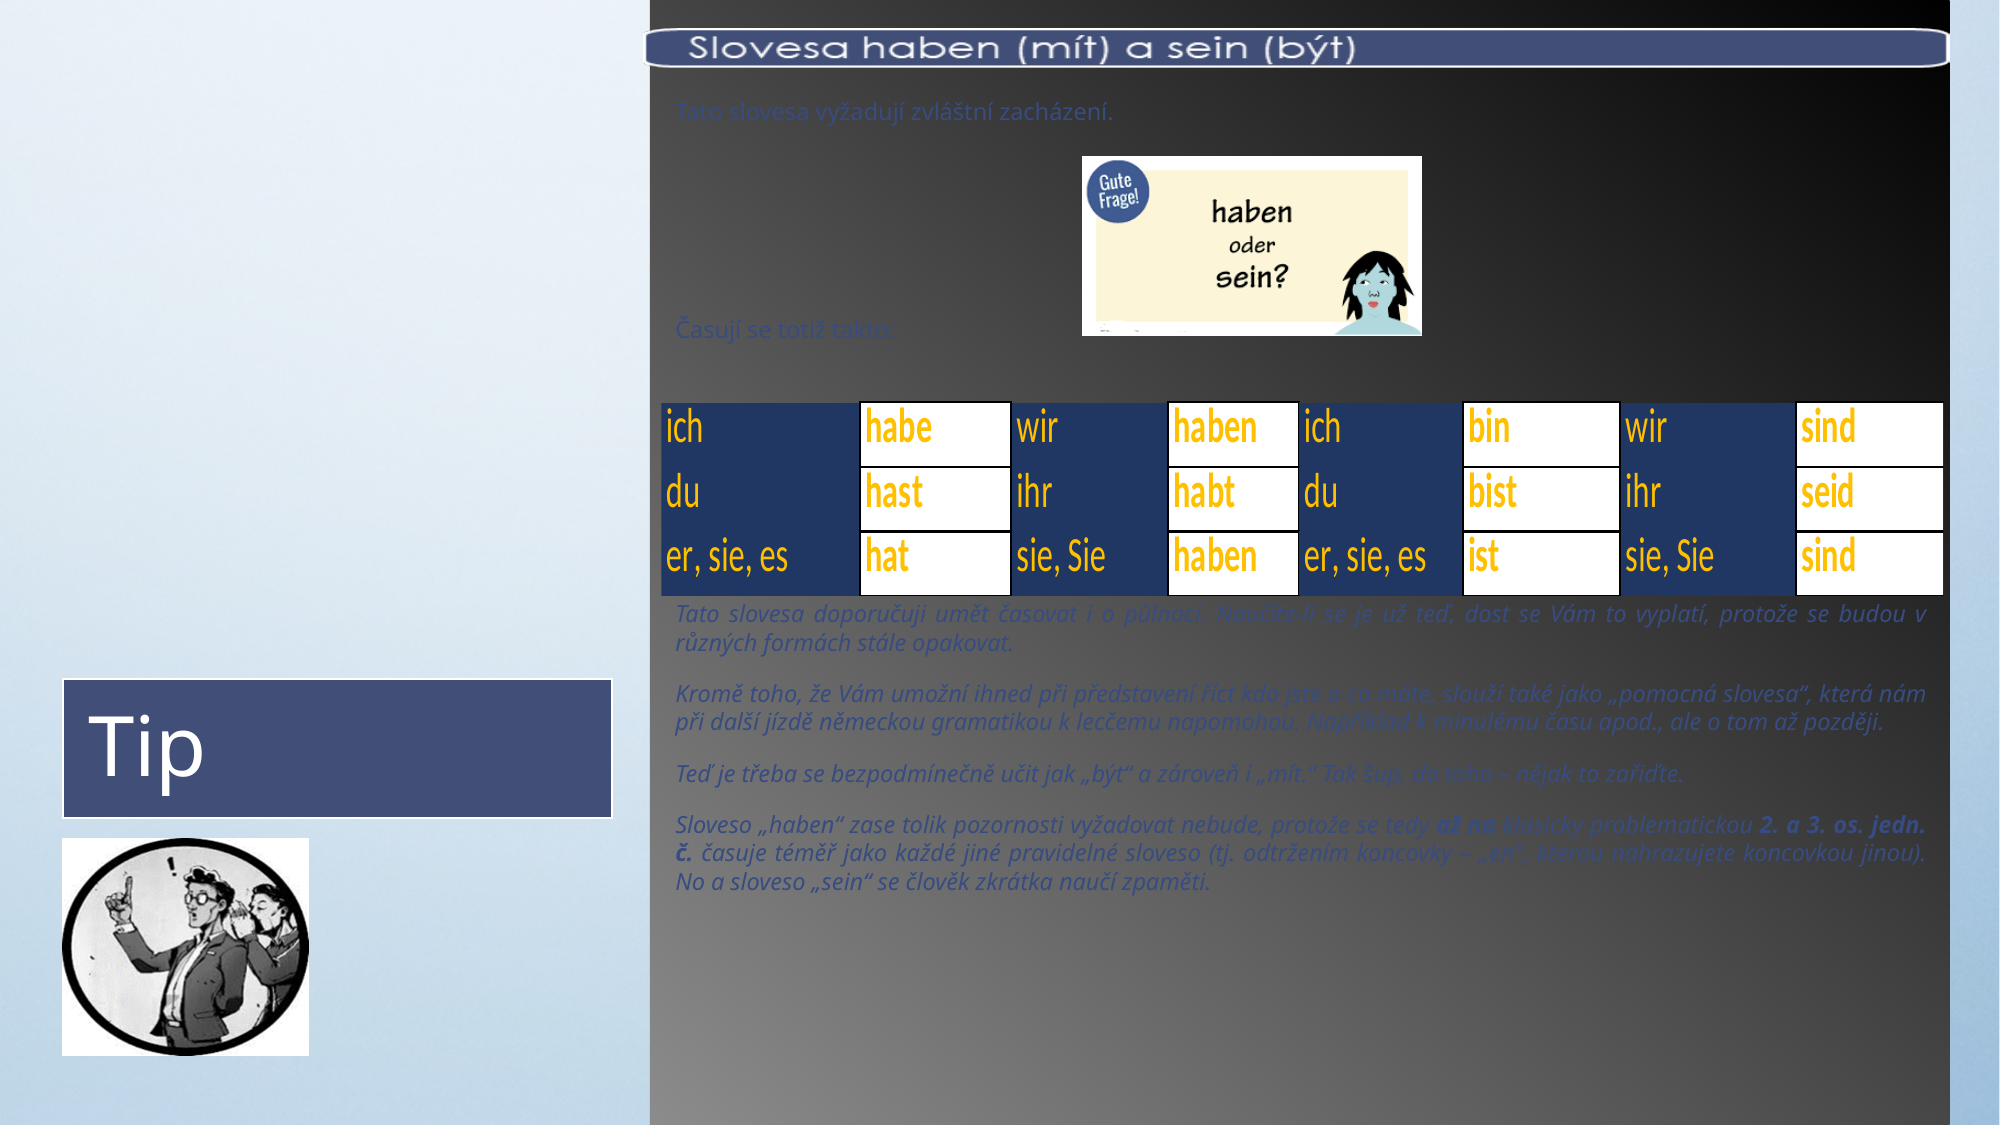

# Tato slovesa vyžadují zvláštní zacházení.
Časují se totiž takto:
Tato slovesa doporučuji umět časovat i o půlnoci. Naučíte-li se je už teď, dost se Vám to vyplatí, protože se budou v různých formách stále opakovat.
Kromě toho, že Vám umožní ihned při představení říct kdo jste a co máte, slouží také jako „pomocná slovesa“, která nám při další jízdě německou gramatikou k lecčemu napomohou. Například k minulému času apod., ale o tom až později.
Teď je třeba se bezpodmínečně učit jak „být“ a zároveň i „mít.“ Tak šup, do toho – nějak to zařiďte.
Sloveso „haben“ zase tolik pozornosti vyžadovat nebude, protože se tedy až na klasicky problematickou 2. a 3. os. jedn. č. časuje téměř jako každé jiné pravidelné sloveso (tj. odtržením koncovky – „en“, kterou nahrazujete koncovkou jinou). No a sloveso „sein“ se člověk zkrátka naučí zpaměti.
Tip